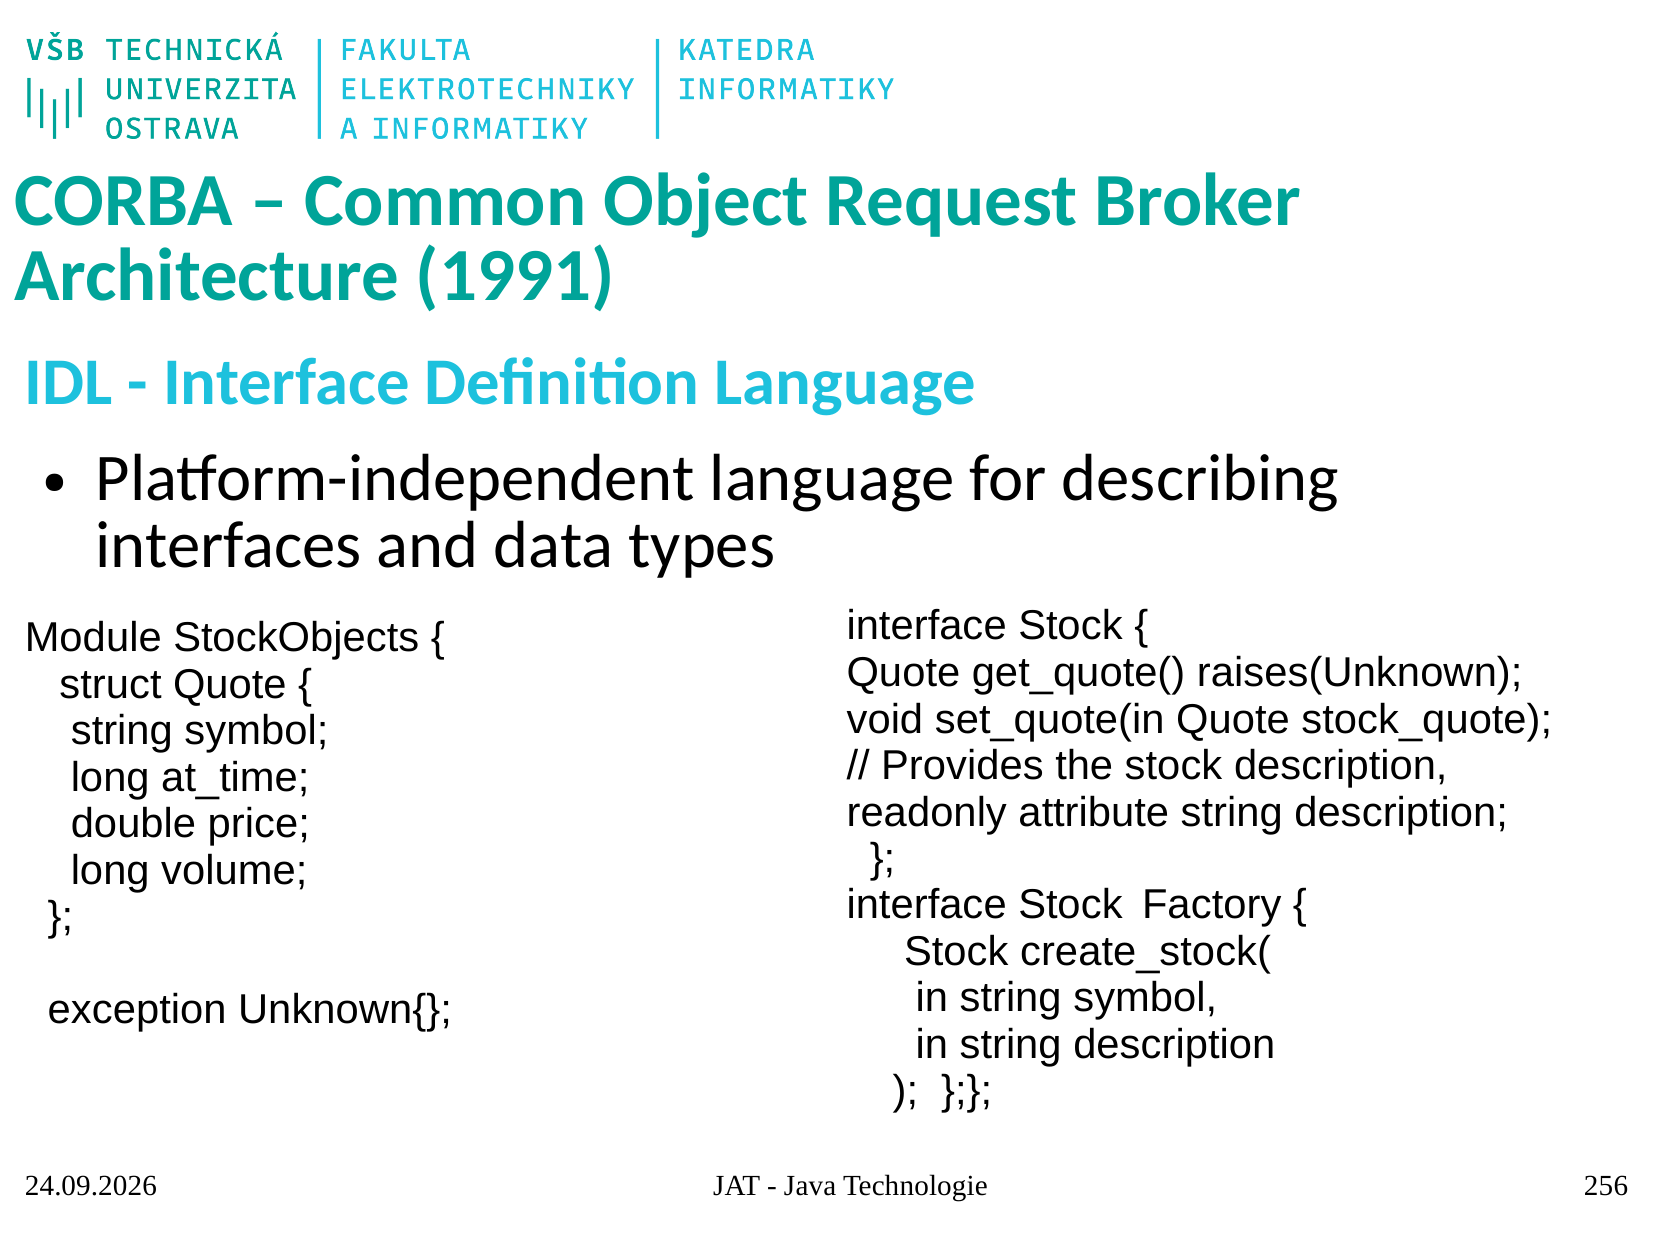

CORBA – Common Object Request Broker Architecture (1991)
# IDL - Interface Definition Language
Platform-independent language for describing interfaces and data types
interface Stock {
Quote get_quote() raises(Unknown);
void set_quote(in Quote stock_quote);
// Provides the stock description,
readonly attribute string description;
 };
interface Stock	Factory {
  Stock create_stock(
 in string symbol,
 in string description
 ); };};
Module StockObjects {
  struct Quote {
 string symbol;
 long at_time;
 double price;
 long volume;
 };
 exception Unknown{};
JAT - Java Technologie
256